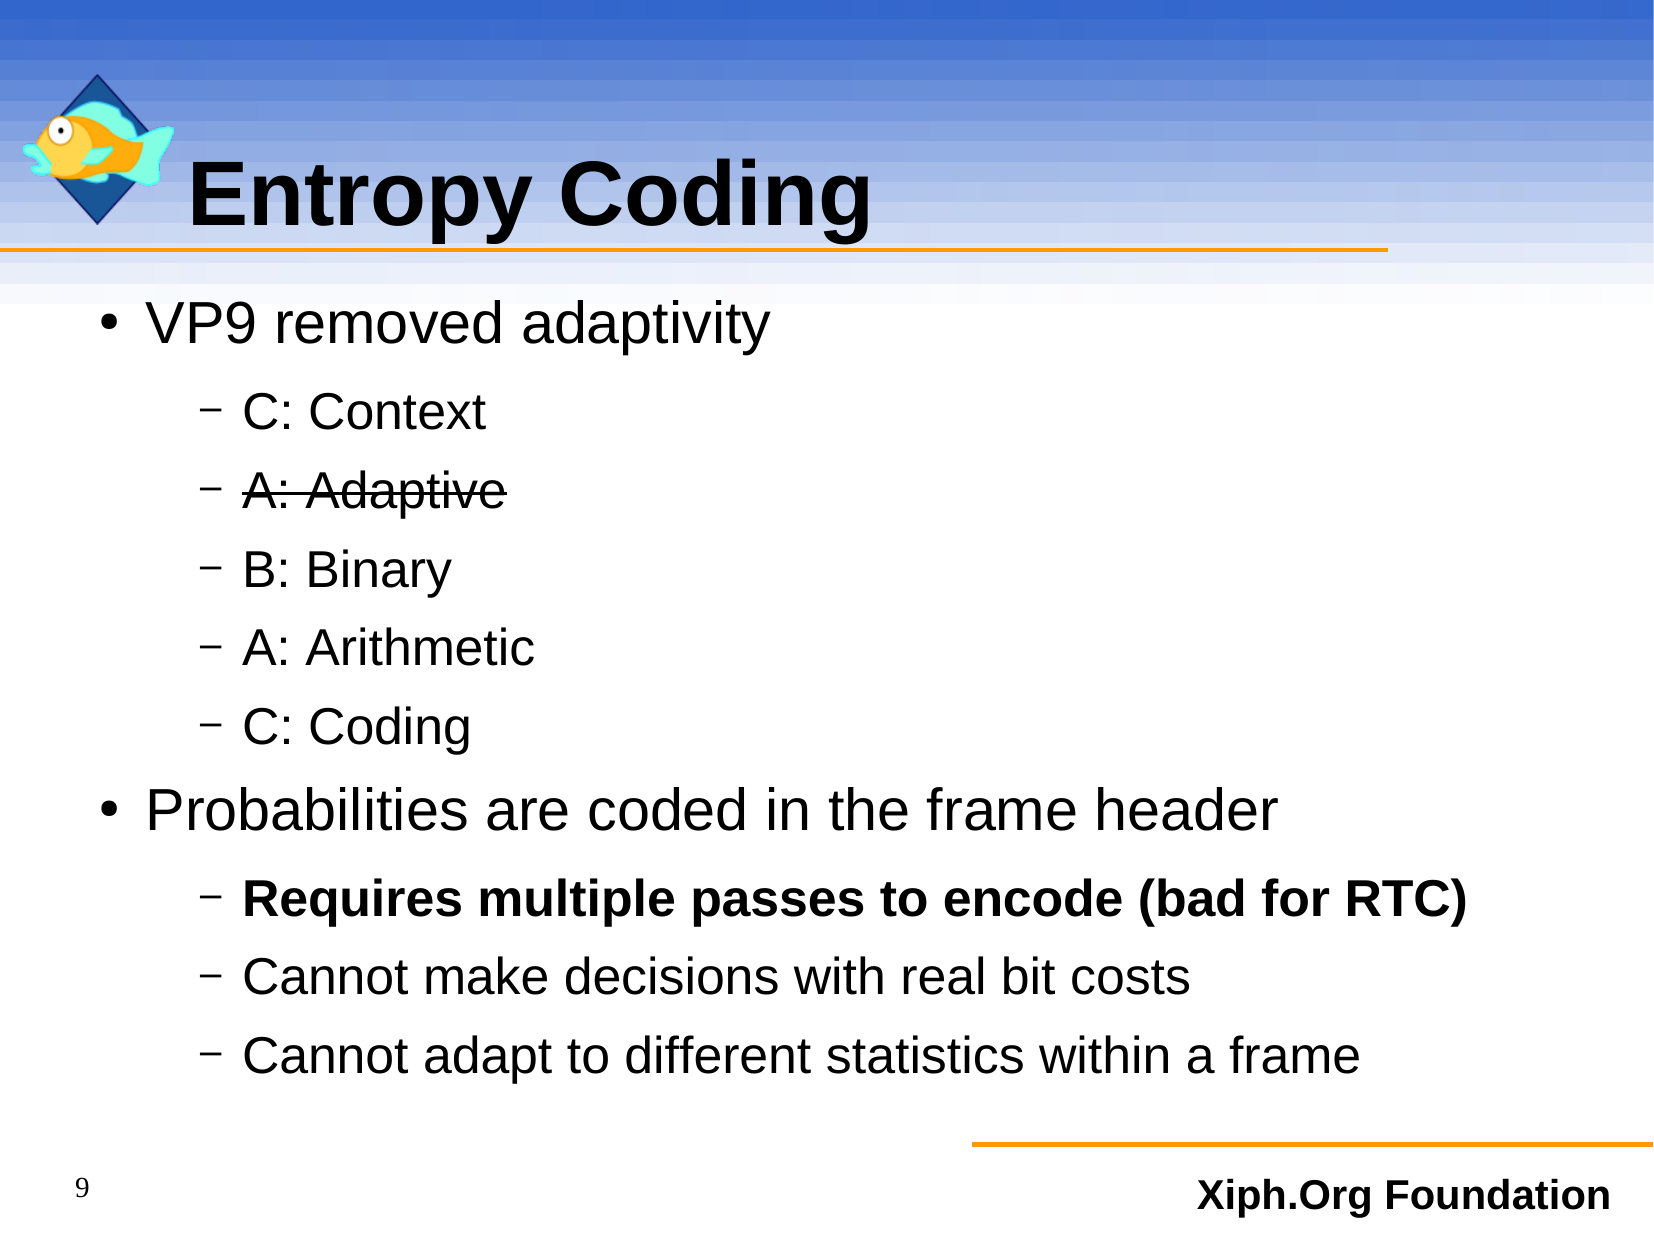

# Entropy Coding
VP9 removed adaptivity
C: Context
A: Adaptive
B: Binary
A: Arithmetic
C: Coding
Probabilities are coded in the frame header
Requires multiple passes to encode (bad for RTC)
Cannot make decisions with real bit costs
Cannot adapt to different statistics within a frame
9